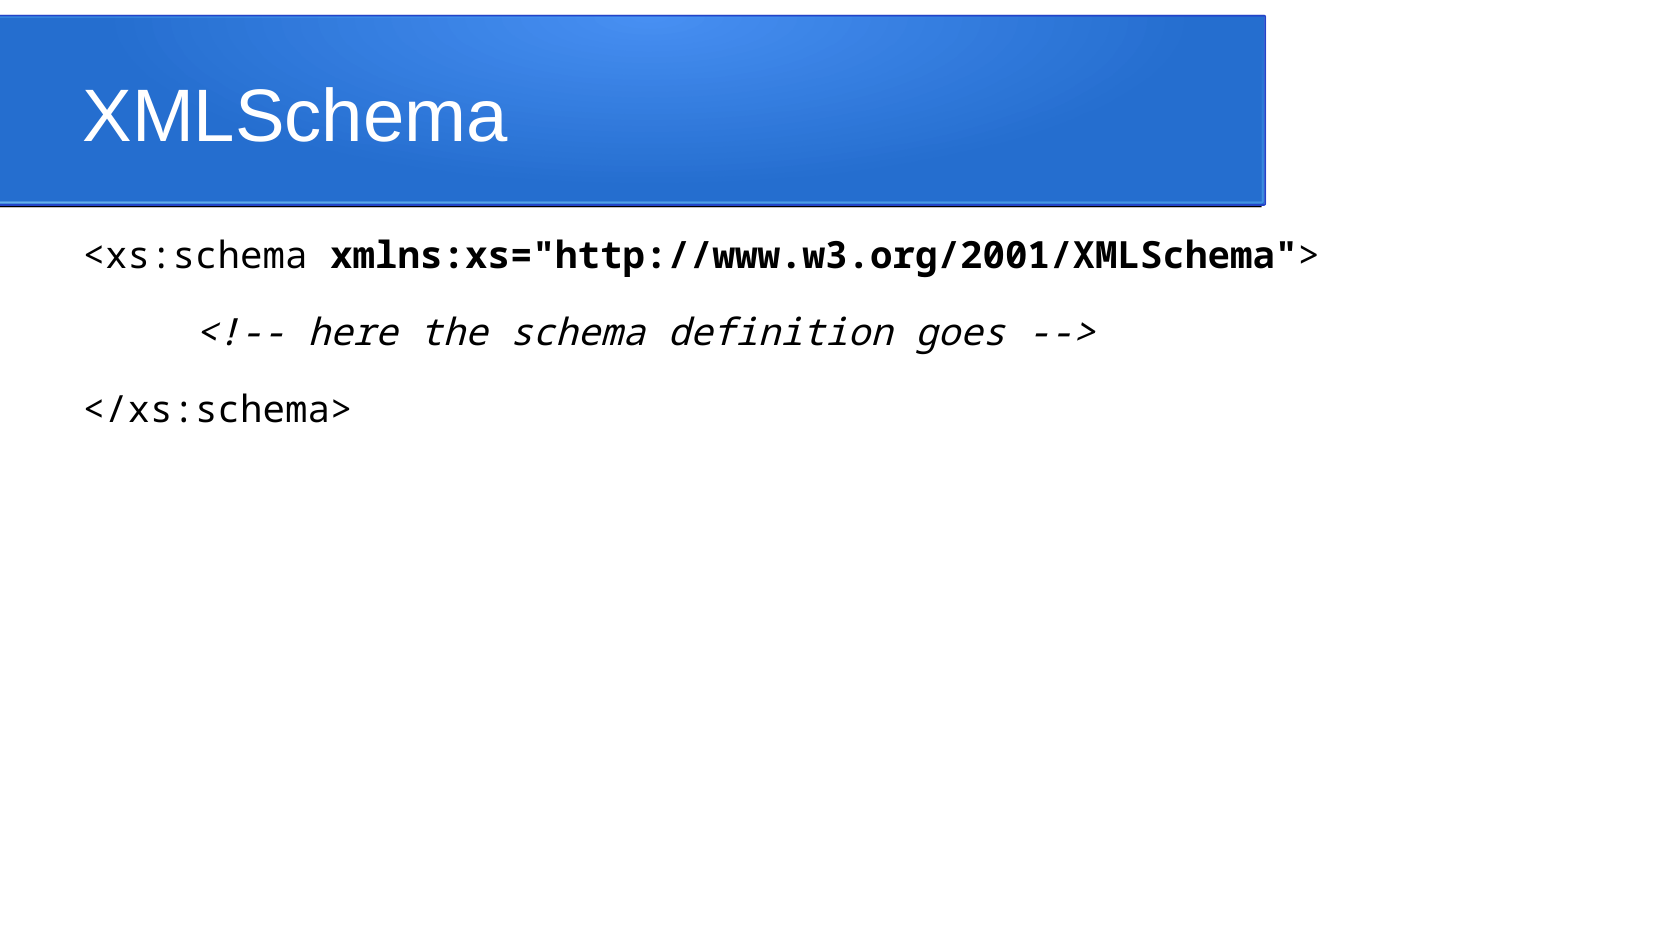

XMLSchema
<xs:schema xmlns:xs="http://www.w3.org/2001/XMLSchema">
 <!-- here the schema definition goes -->
</xs:schema>